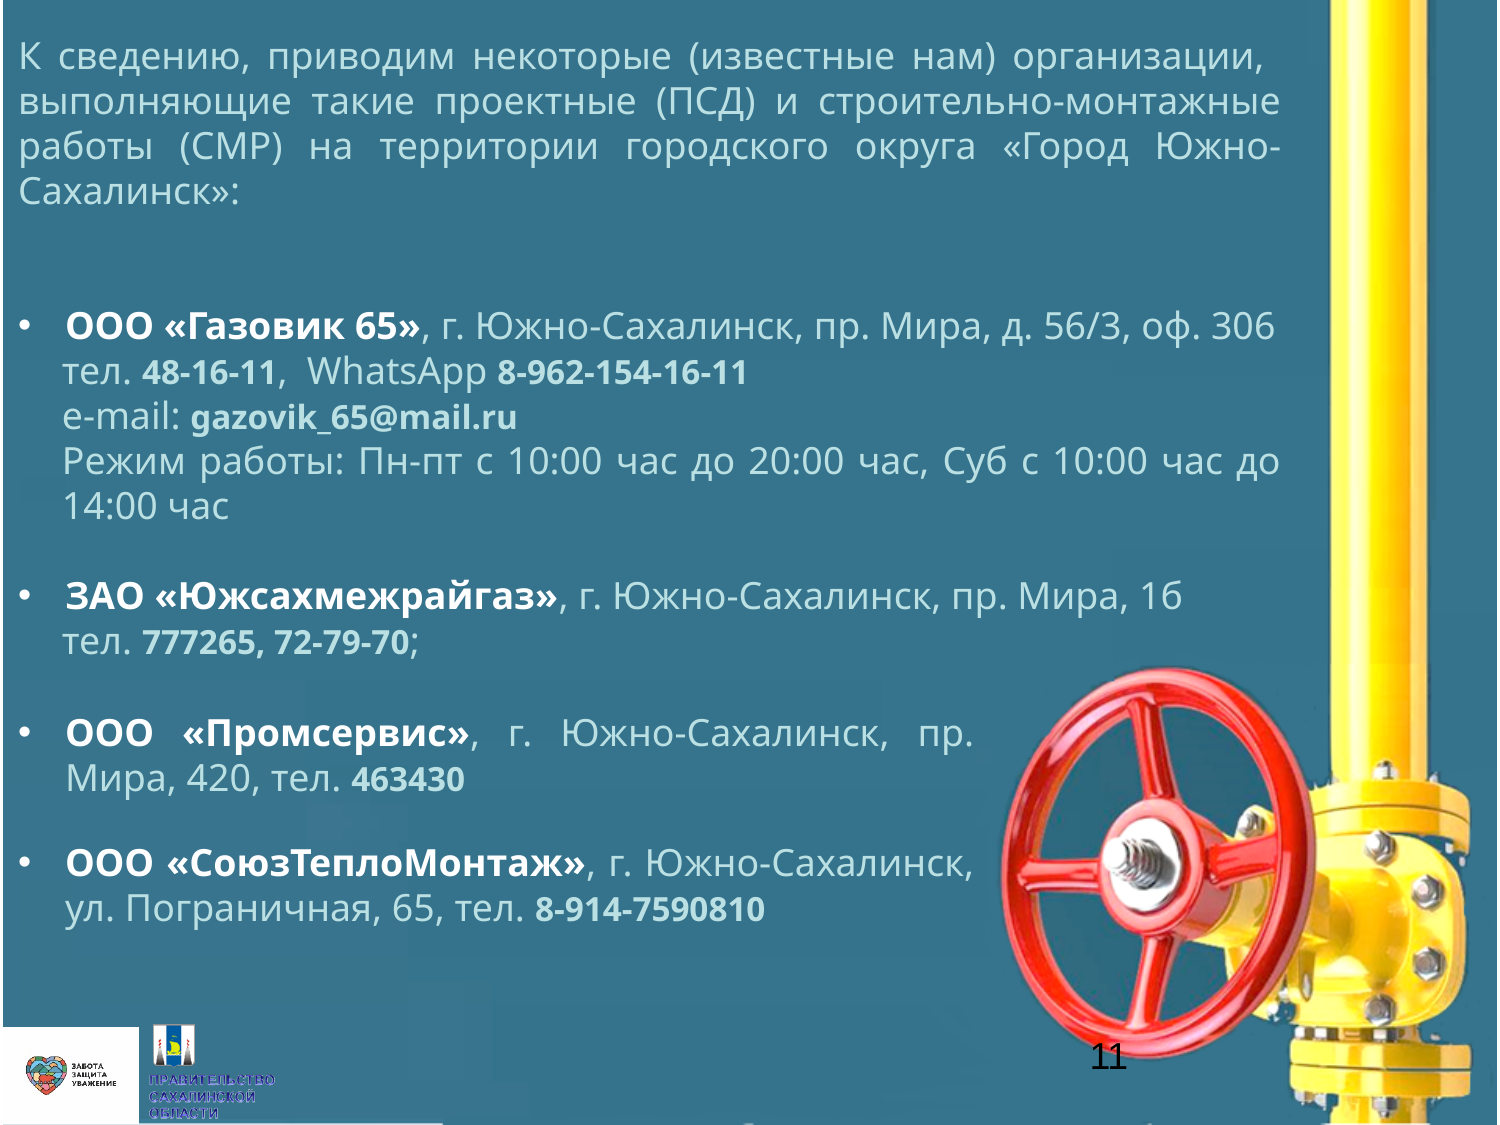

К сведению, приводим некоторые (известные нам) организации, выполняющие такие проектные (ПСД) и строительно-монтажные работы (СМР) на территории городского округа «Город Южно-Сахалинск»:
ООО «Газовик 65», г. Южно-Сахалинск, пр. Мира, д. 56/3, оф. 306
тел. 48-16-11, WhatsApp 8-962-154-16-11
e-mail: gazovik_65@mail.ru
Режим работы: Пн-пт с 10:00 час до 20:00 час, Суб с 10:00 час до 14:00 час
ЗАО «Южсахмежрайгаз», г. Южно-Сахалинск, пр. Мира, 1б
тел. 777265, 72-79-70;
ООО «Промсервис», г. Южно-Сахалинск, пр. Мира, 420, тел. 463430
ООО «СоюзТеплоМонтаж», г. Южно-Сахалинск, ул. Пограничная, 65, тел. 8-914-7590810